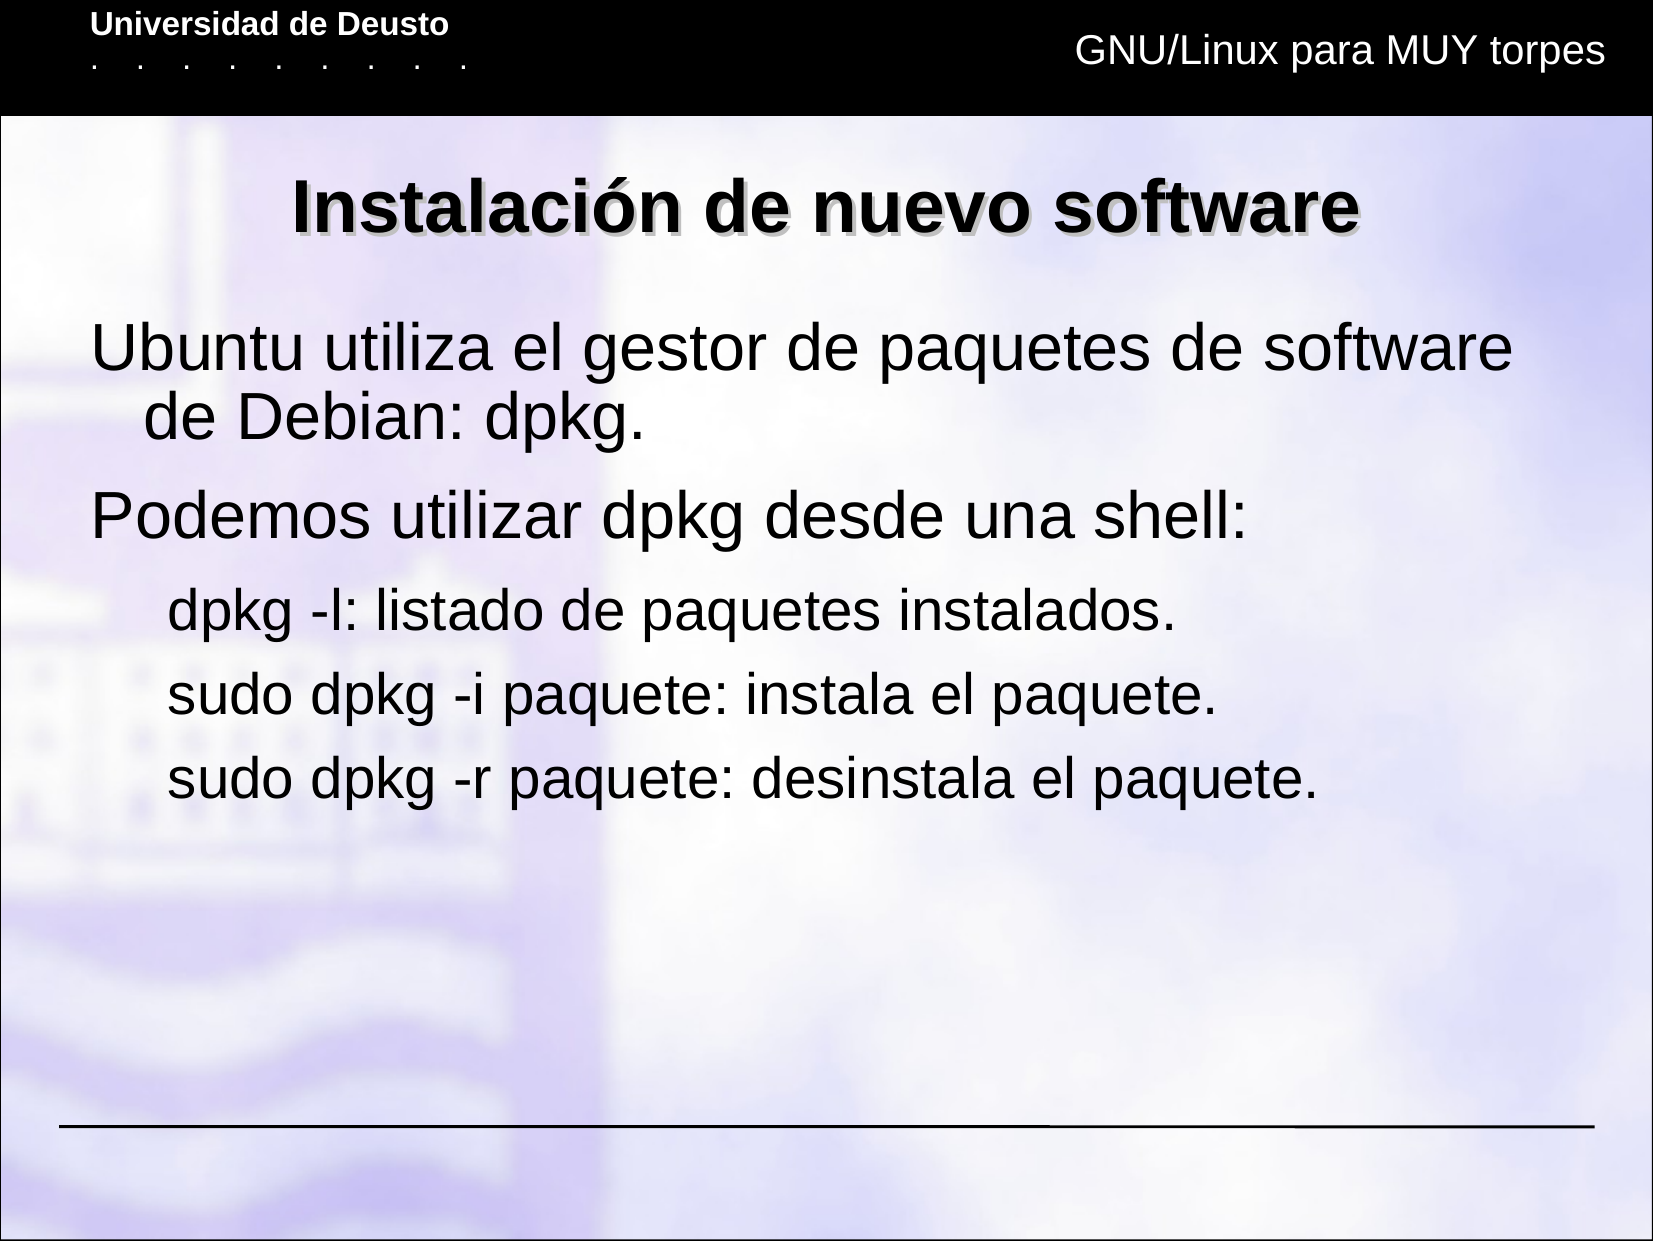

# Instalación de nuevo software
Ubuntu utiliza el gestor de paquetes de software de Debian: dpkg.
Podemos utilizar dpkg desde una shell:
dpkg -l: listado de paquetes instalados.
sudo dpkg -i paquete: instala el paquete.
sudo dpkg -r paquete: desinstala el paquete.